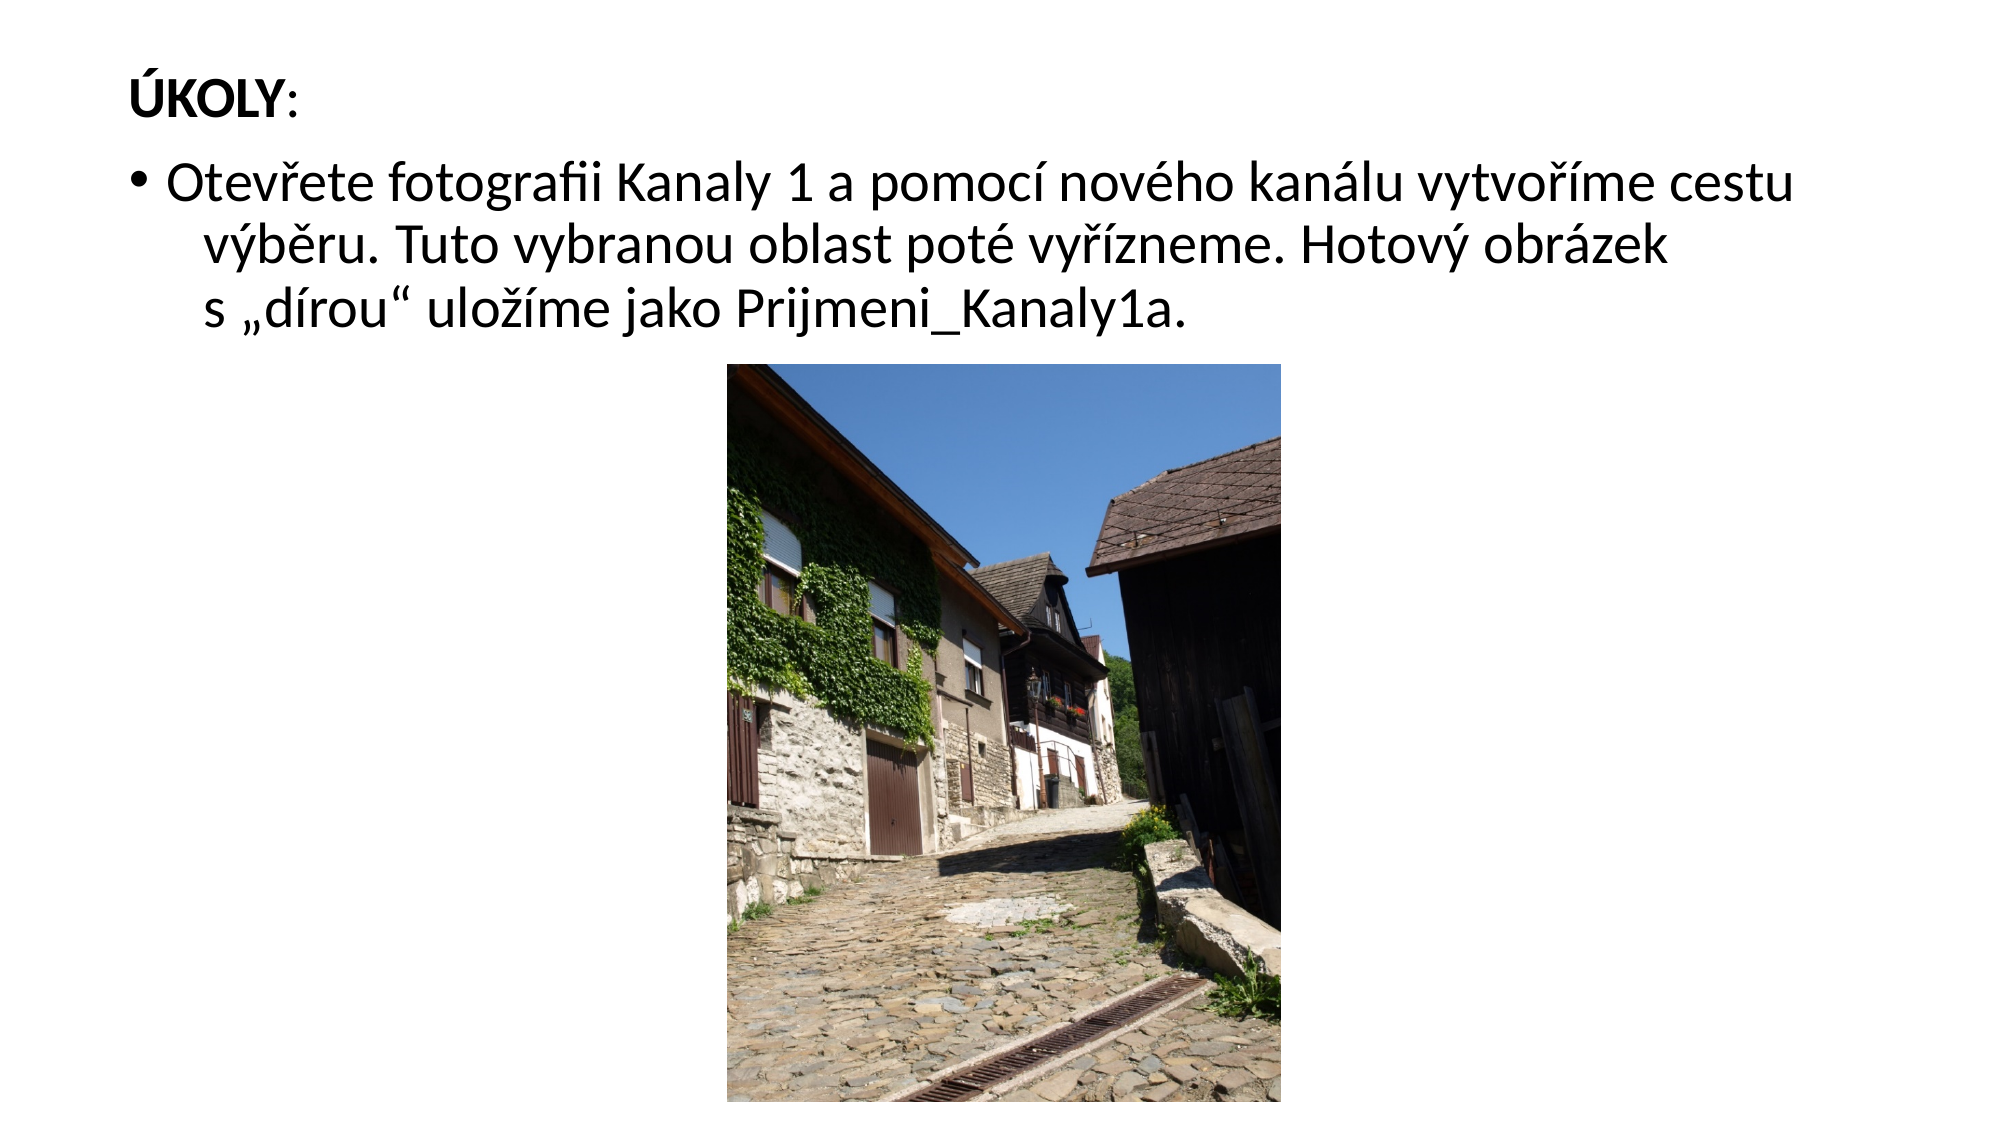

# ÚKOLY:
Otevřete fotografii Kanaly 1 a pomocí nového kanálu vytvoříme cestu výběru. Tuto vybranou oblast poté vyřízneme. Hotový obrázek
s „dírou“ uložíme jako Prijmeni_Kanaly1a.